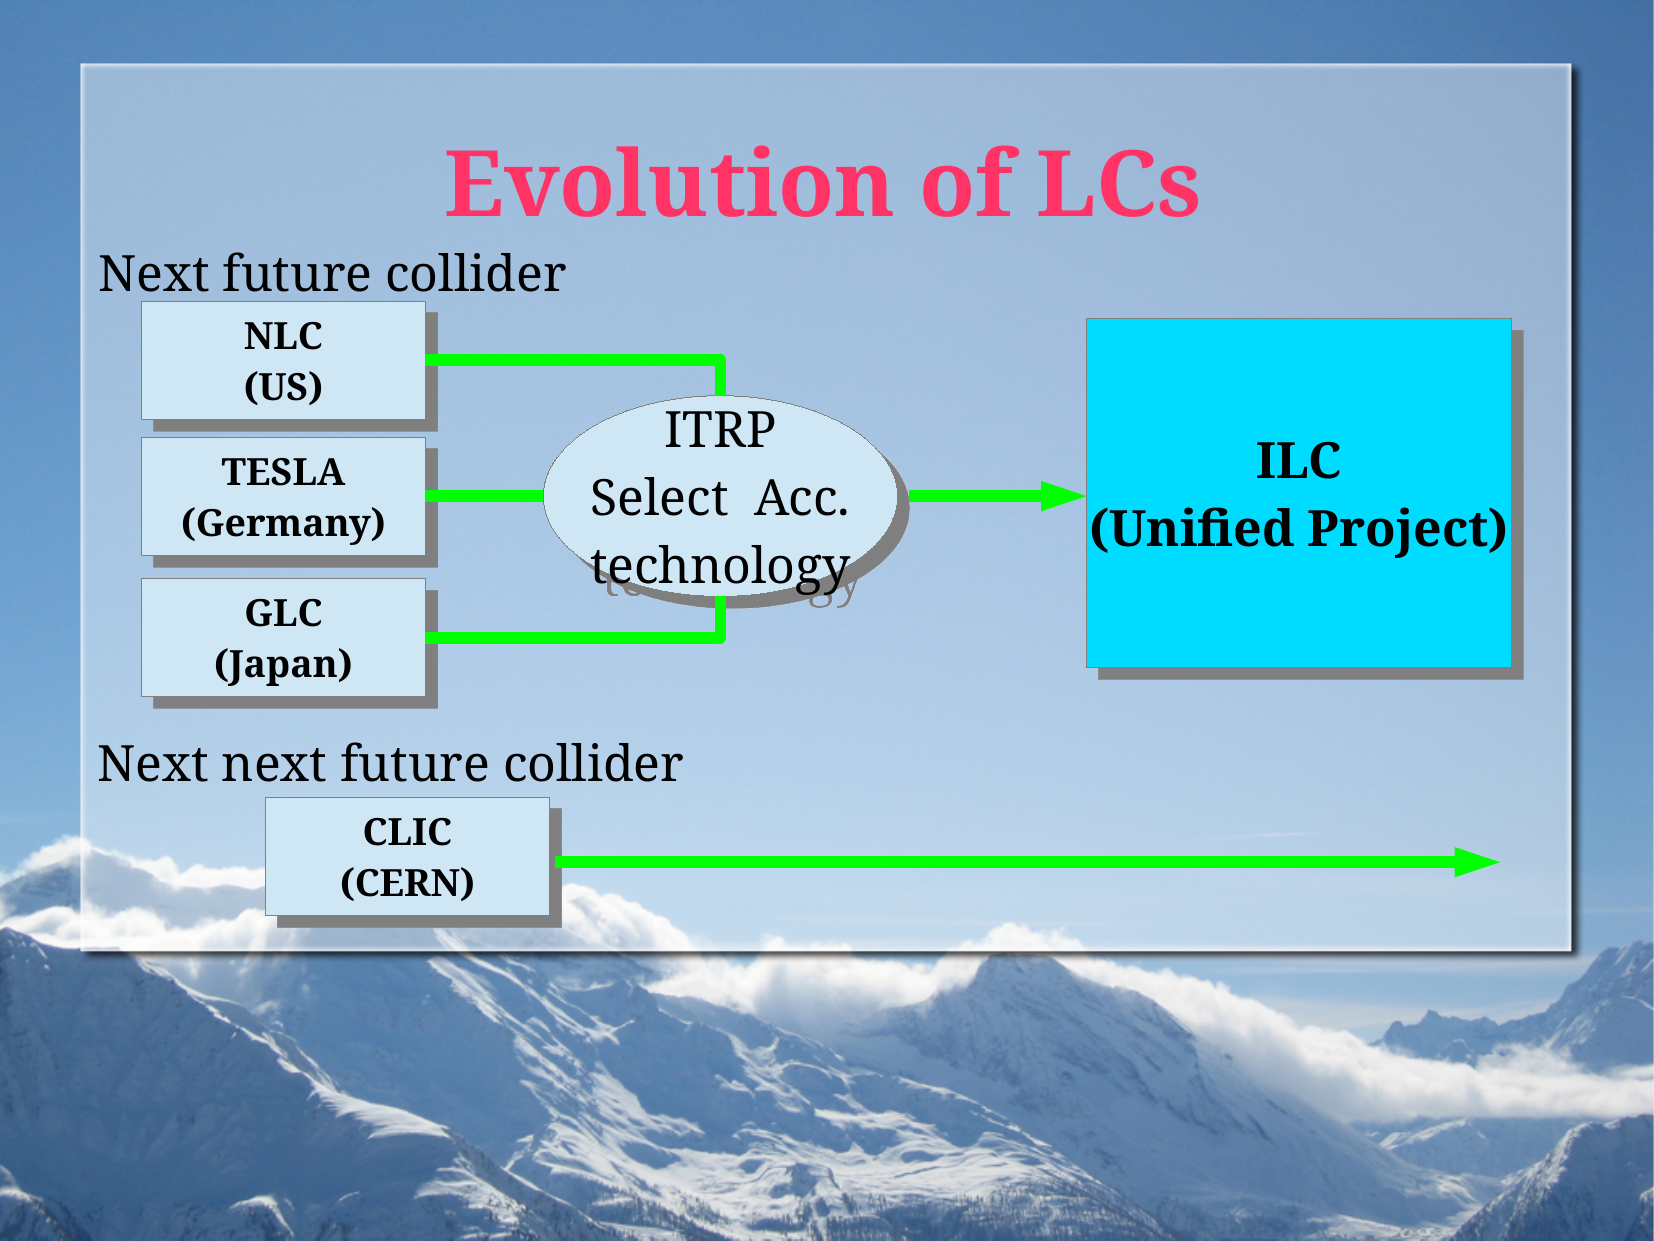

# Evolution of LCs
Next future collider
NLC
(US)
ILC
(Unified Project)
ITRP
Select Acc.
technology
TESLA
(Germany)
GLC
(Japan)
Next next future collider
CLIC
(CERN)